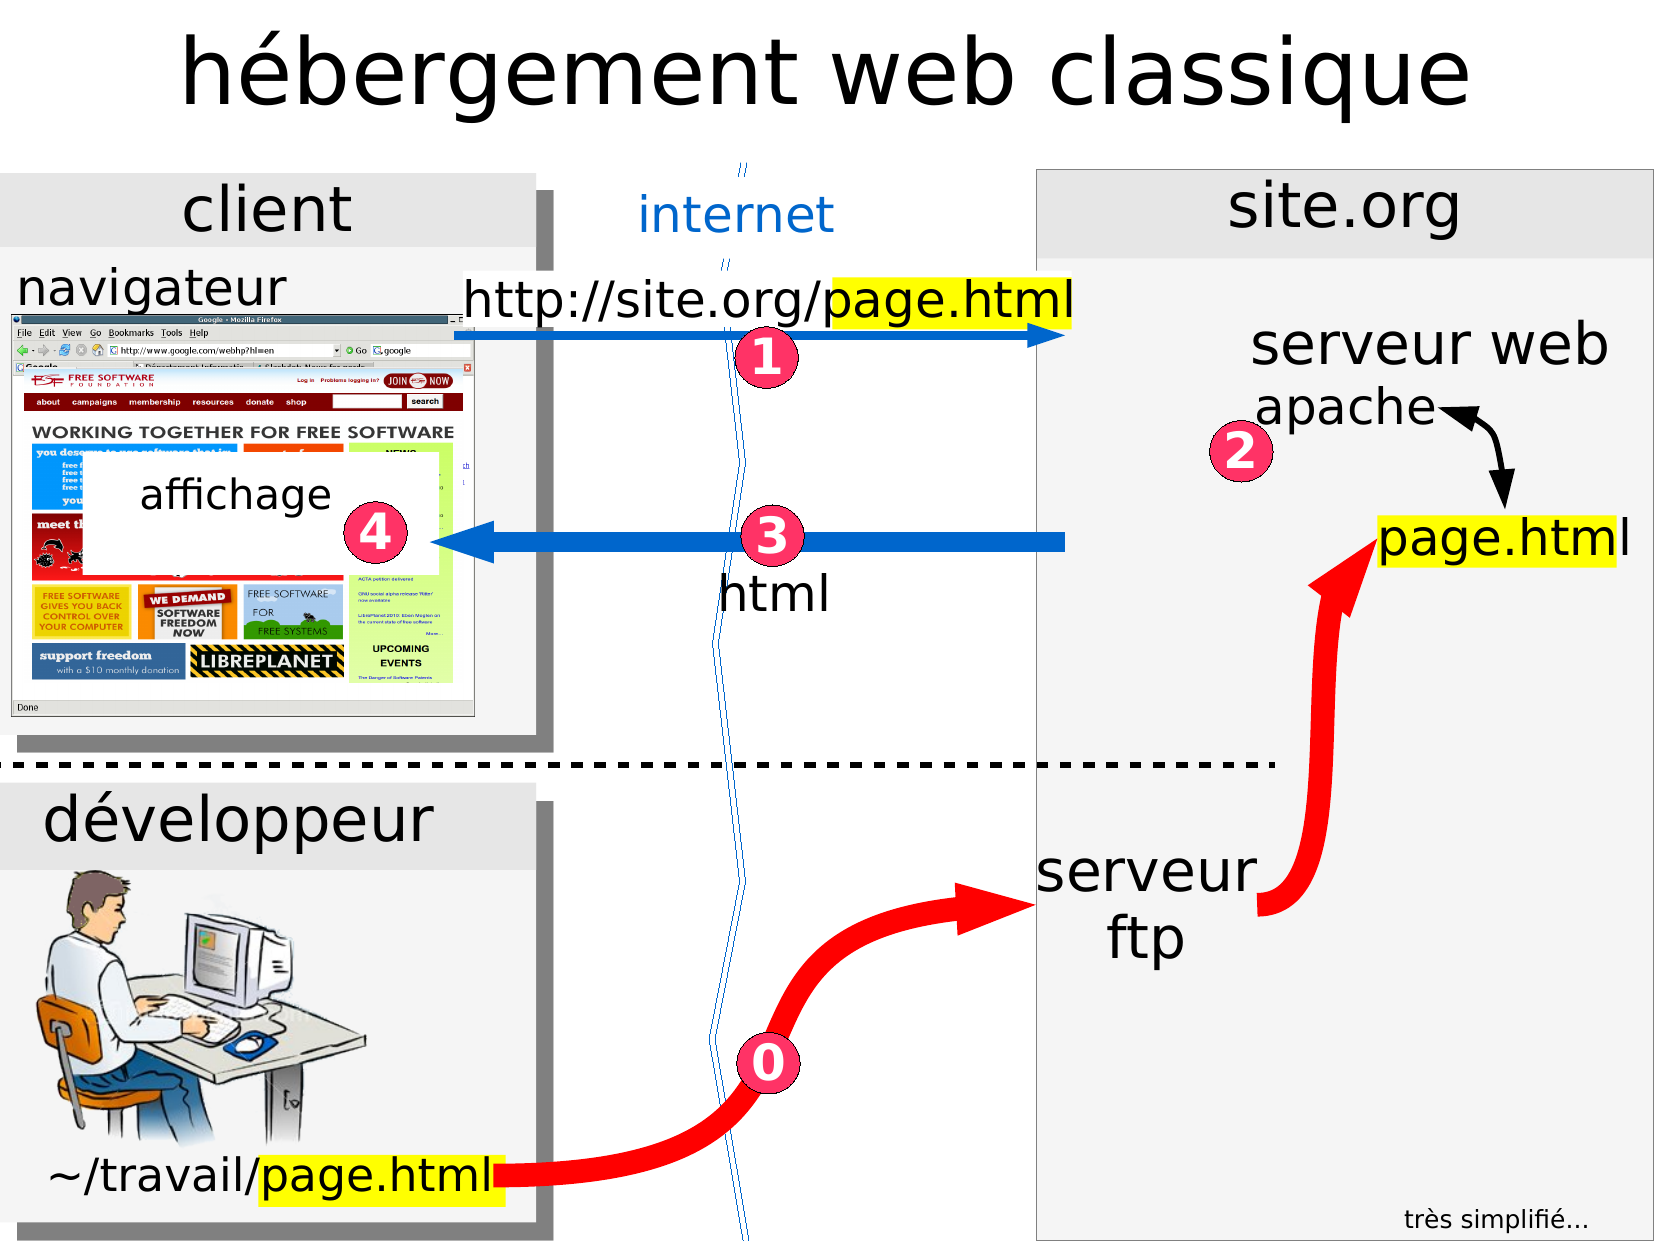

# hébergement web classique
site.org
client
internet
navigateur
http://site.org/page.html
serveur web
1
apache
2
affichage
4
3
page.html
html
développeur
serveur
ftp
0
~/travail/page.html
très simplifié...